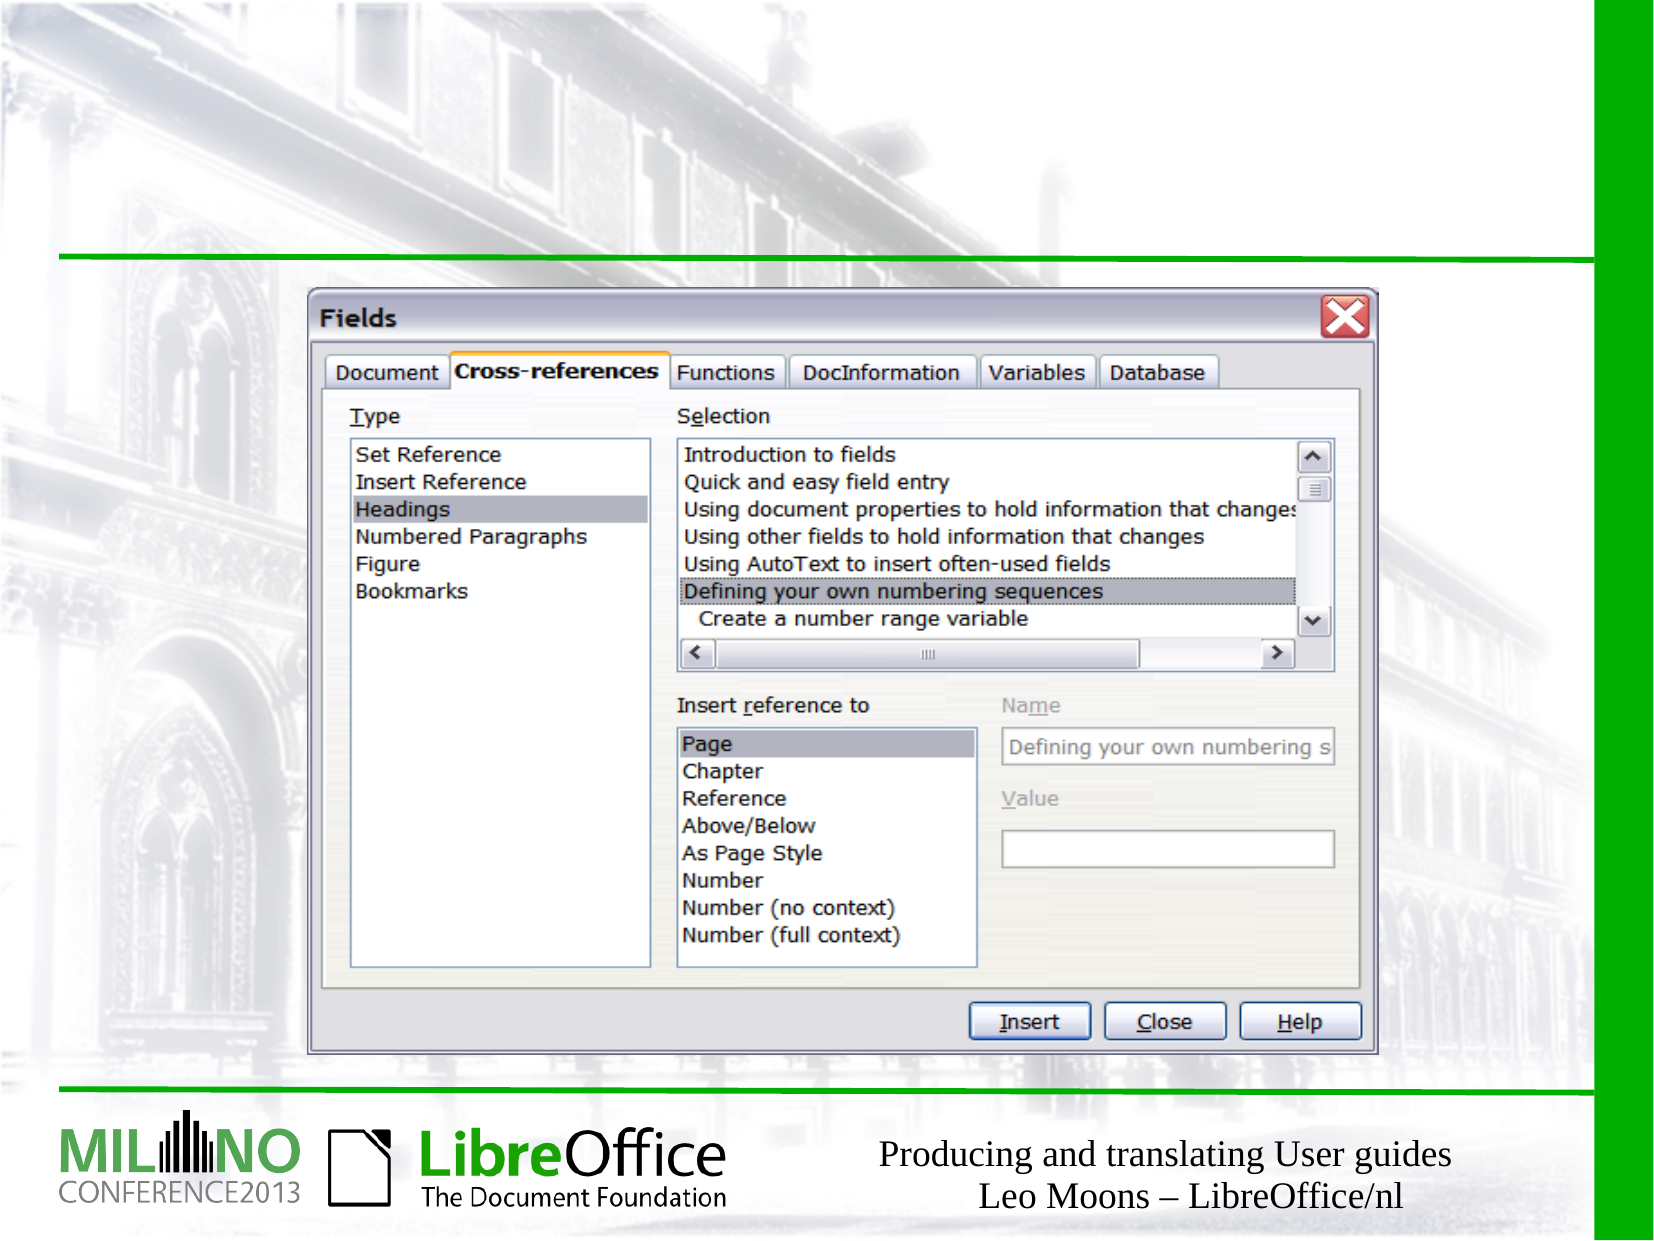

#
Producing and translating User guides
Leo Moons – LibreOffice/nl